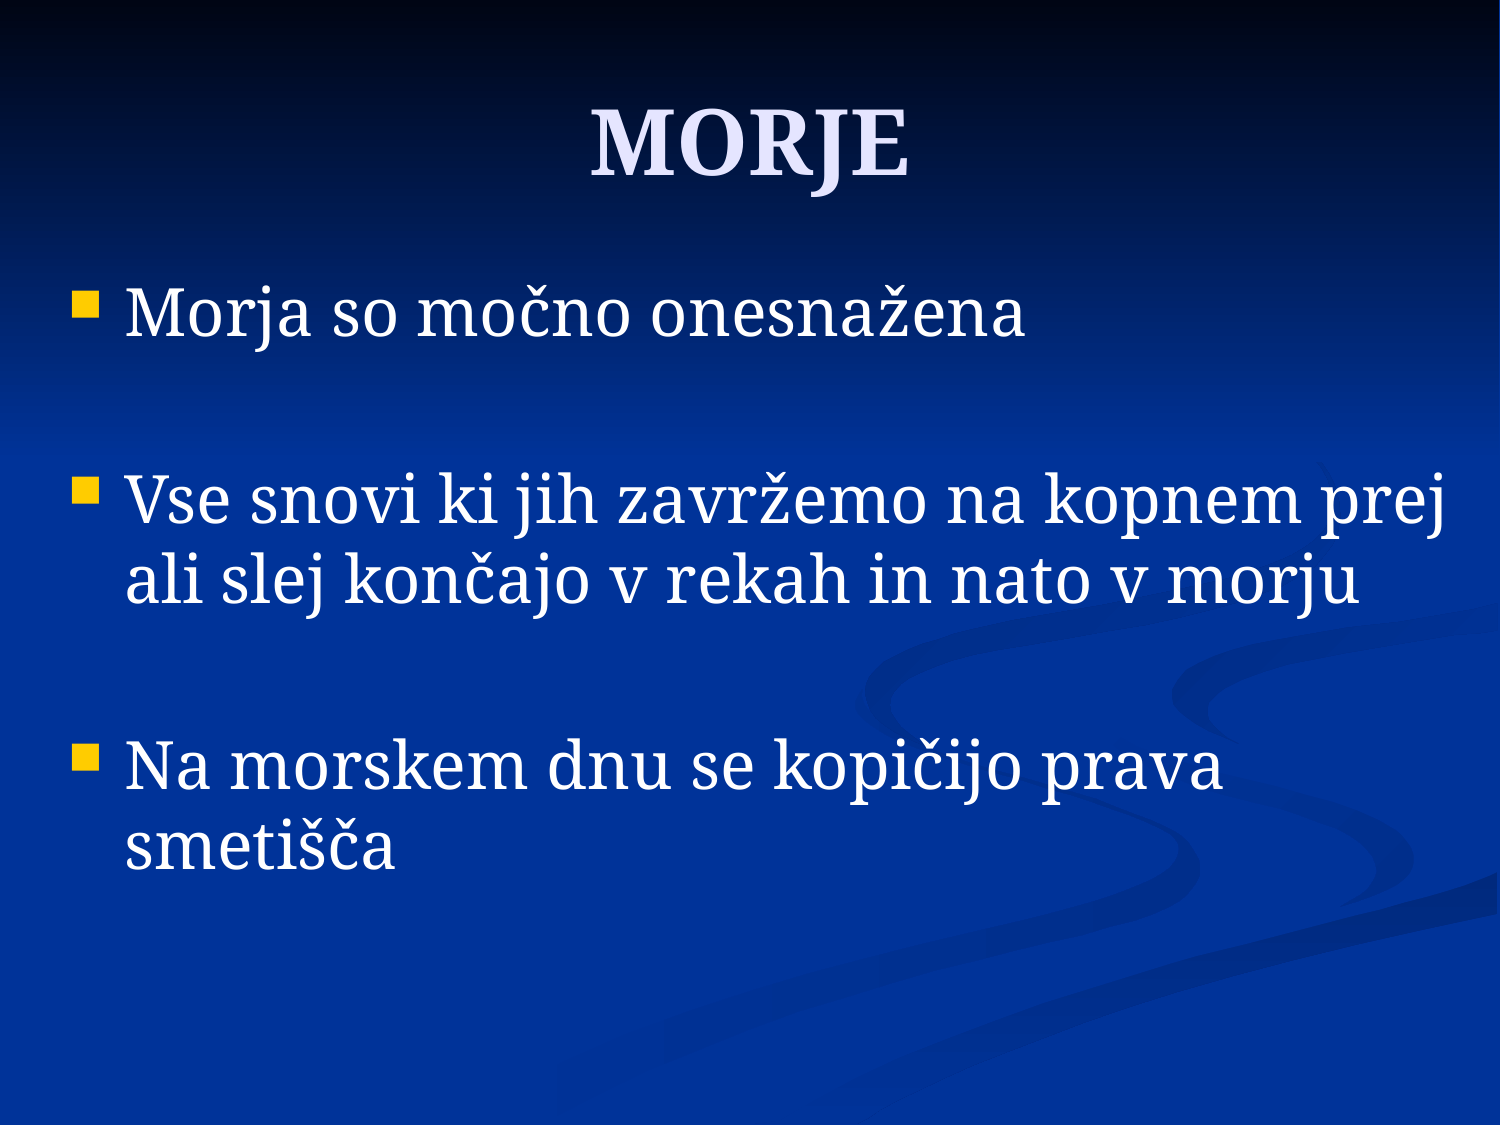

# MORJE
Morja so močno onesnažena
Vse snovi ki jih zavržemo na kopnem prej ali slej končajo v rekah in nato v morju
Na morskem dnu se kopičijo prava smetišča